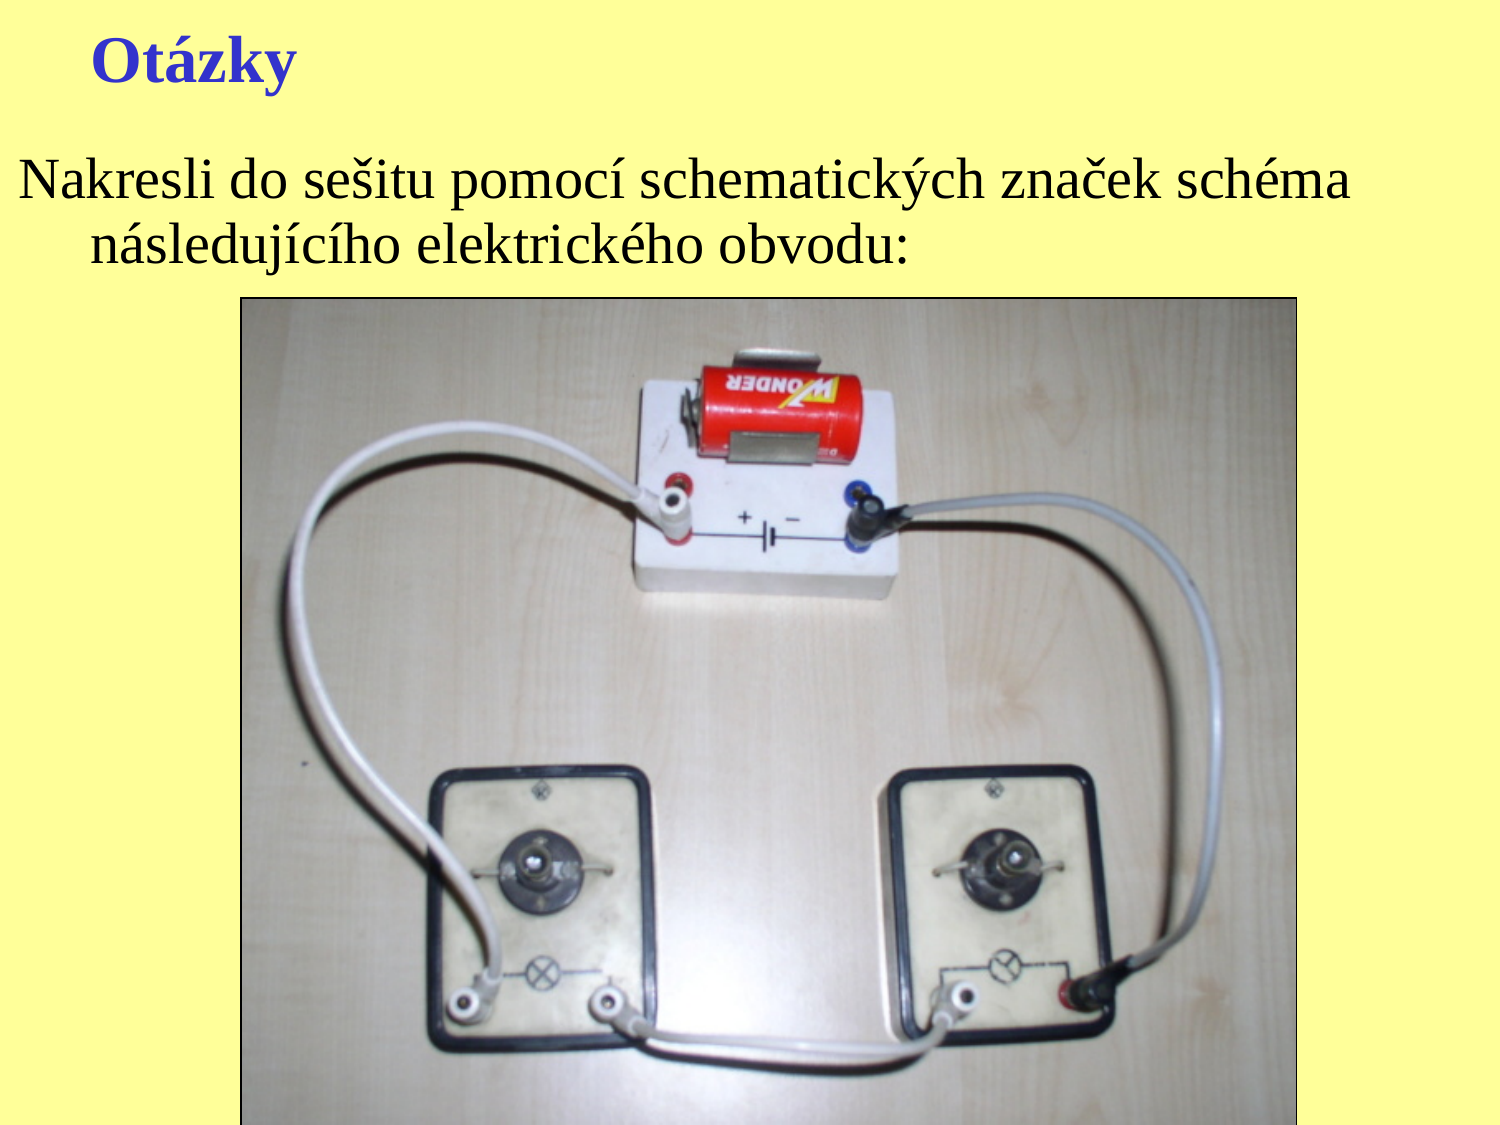

Otázky
Nakresli do sešitu pomocí schematických značek schéma
 následujícího elektrického obvodu: